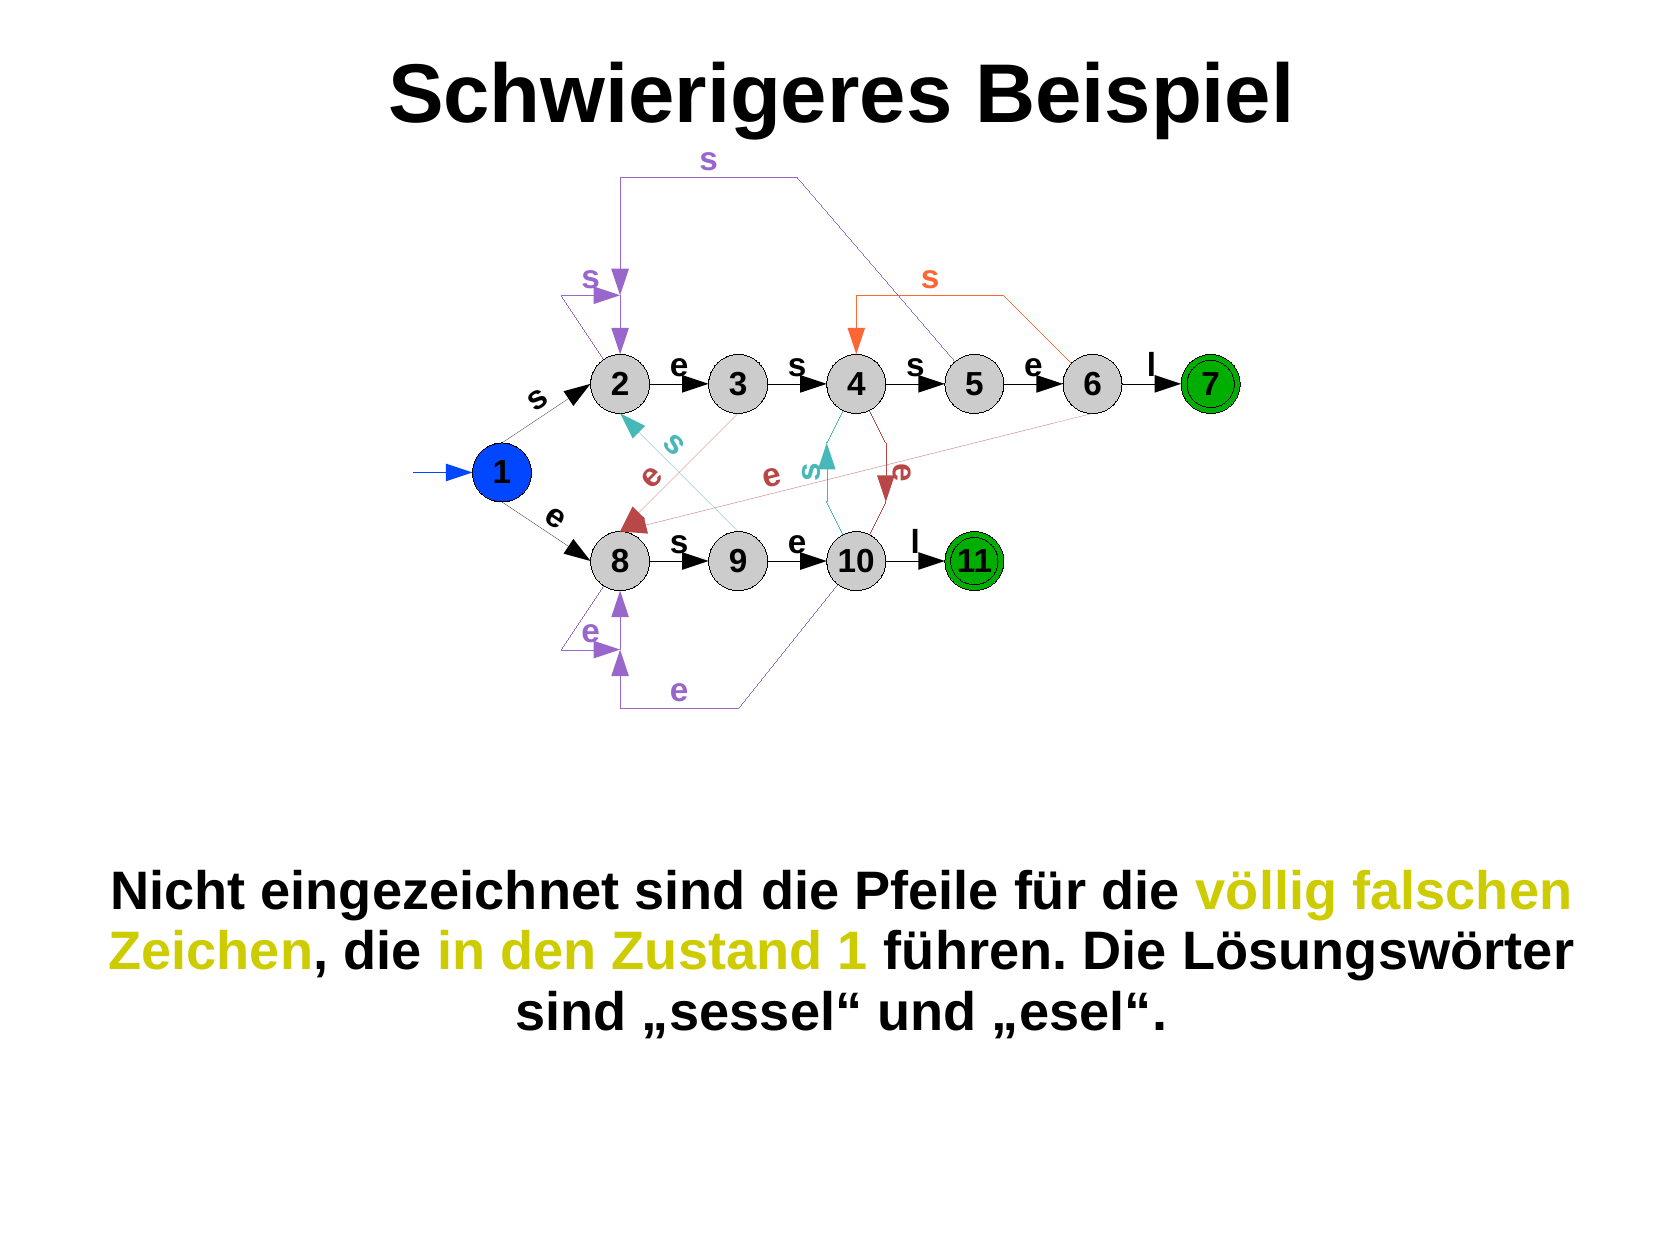

Schwierigeres Beispiel
s
s
s
2
3
4
5
6
7
s
e
s
s
e
l
s
e
e
1
s
e
e
8
9
10
11
s
e
l
e
e
Nicht eingezeichnet sind die Pfeile für die völlig falschen Zeichen, die in den Zustand 1 führen. Die Lösungswörter sind „sessel“ und „esel“.